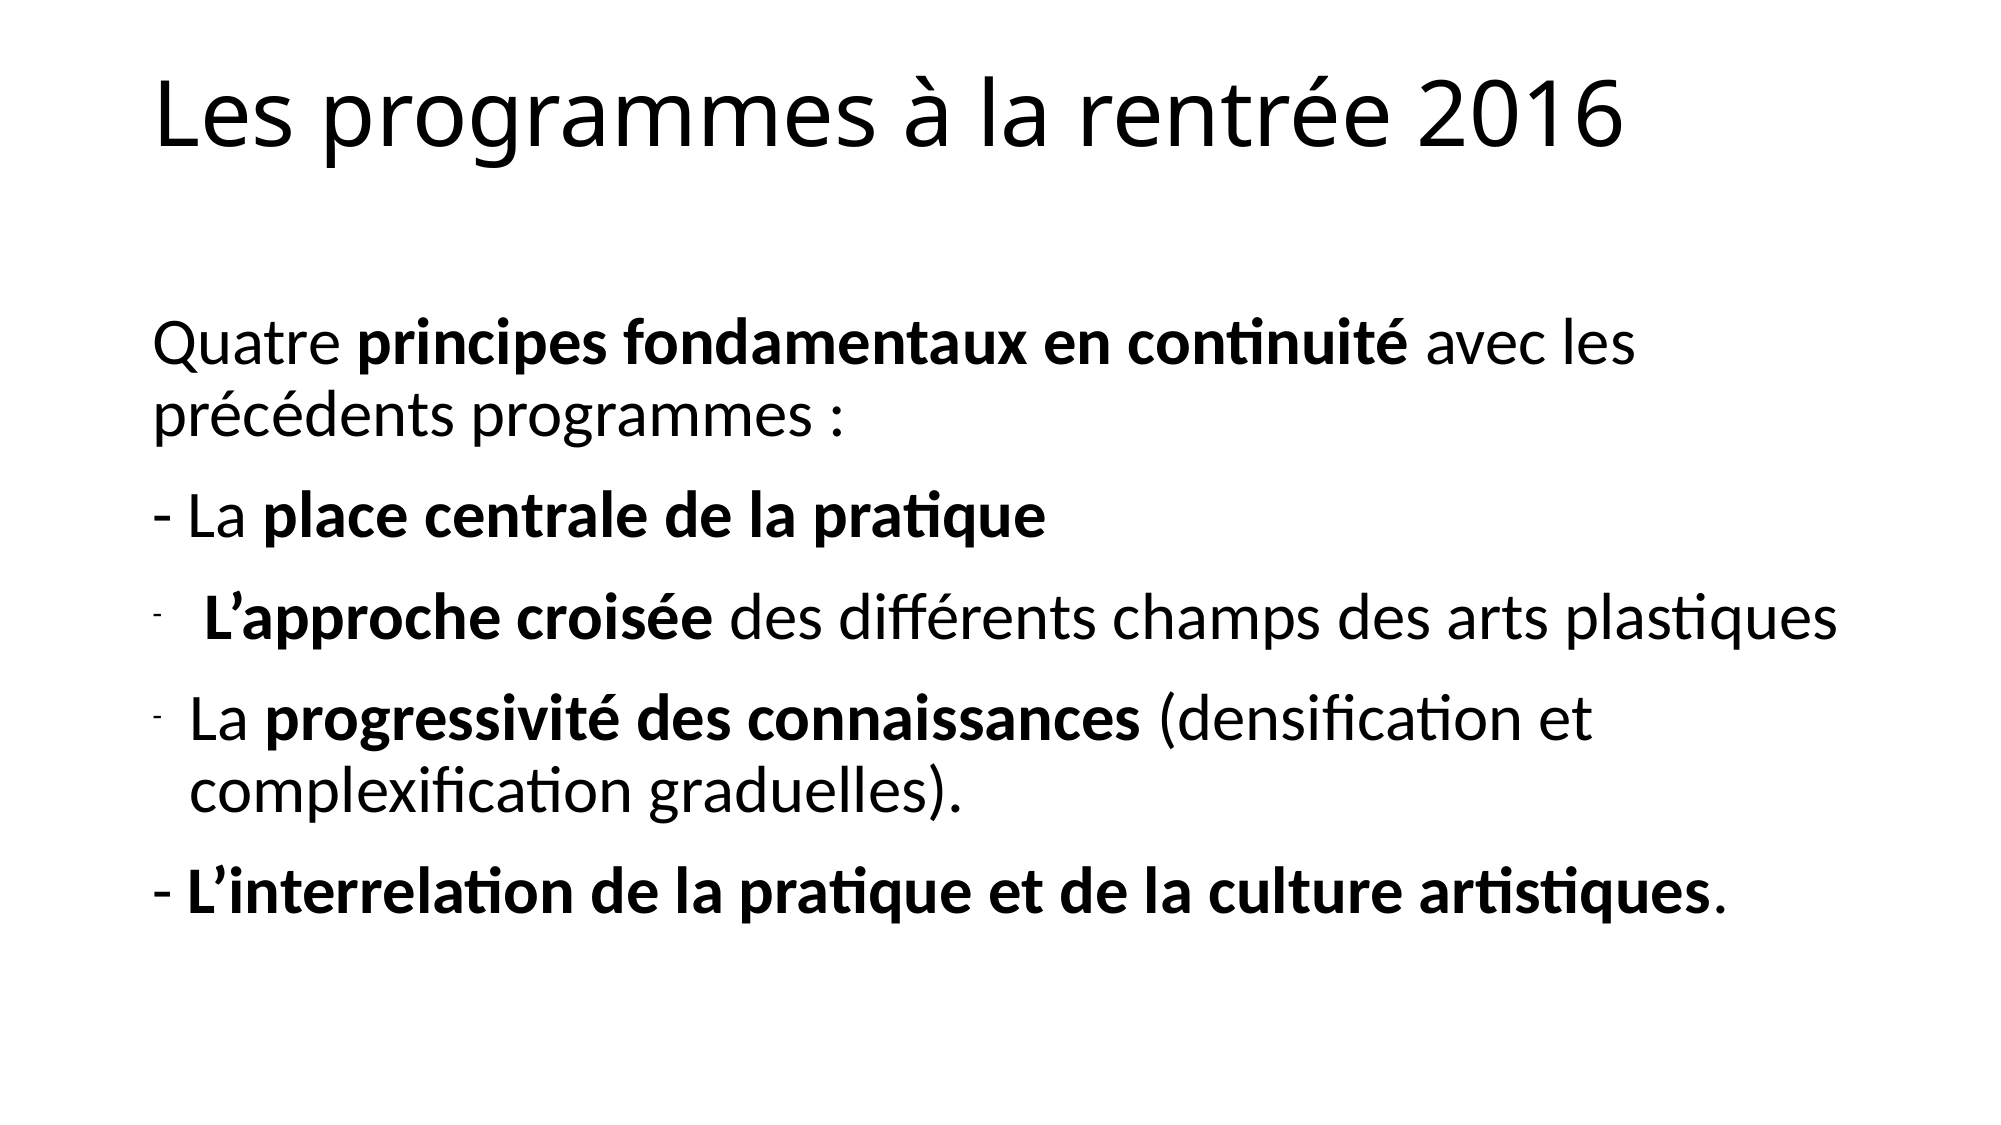

# Les programmes à la rentrée 2016
Quatre principes fondamentaux en continuité avec les précédents programmes :
- La place centrale de la pratique
 L’approche croisée des différents champs des arts plastiques
La progressivité des connaissances (densification et complexification graduelles).
- L’interrelation de la pratique et de la culture artistiques.